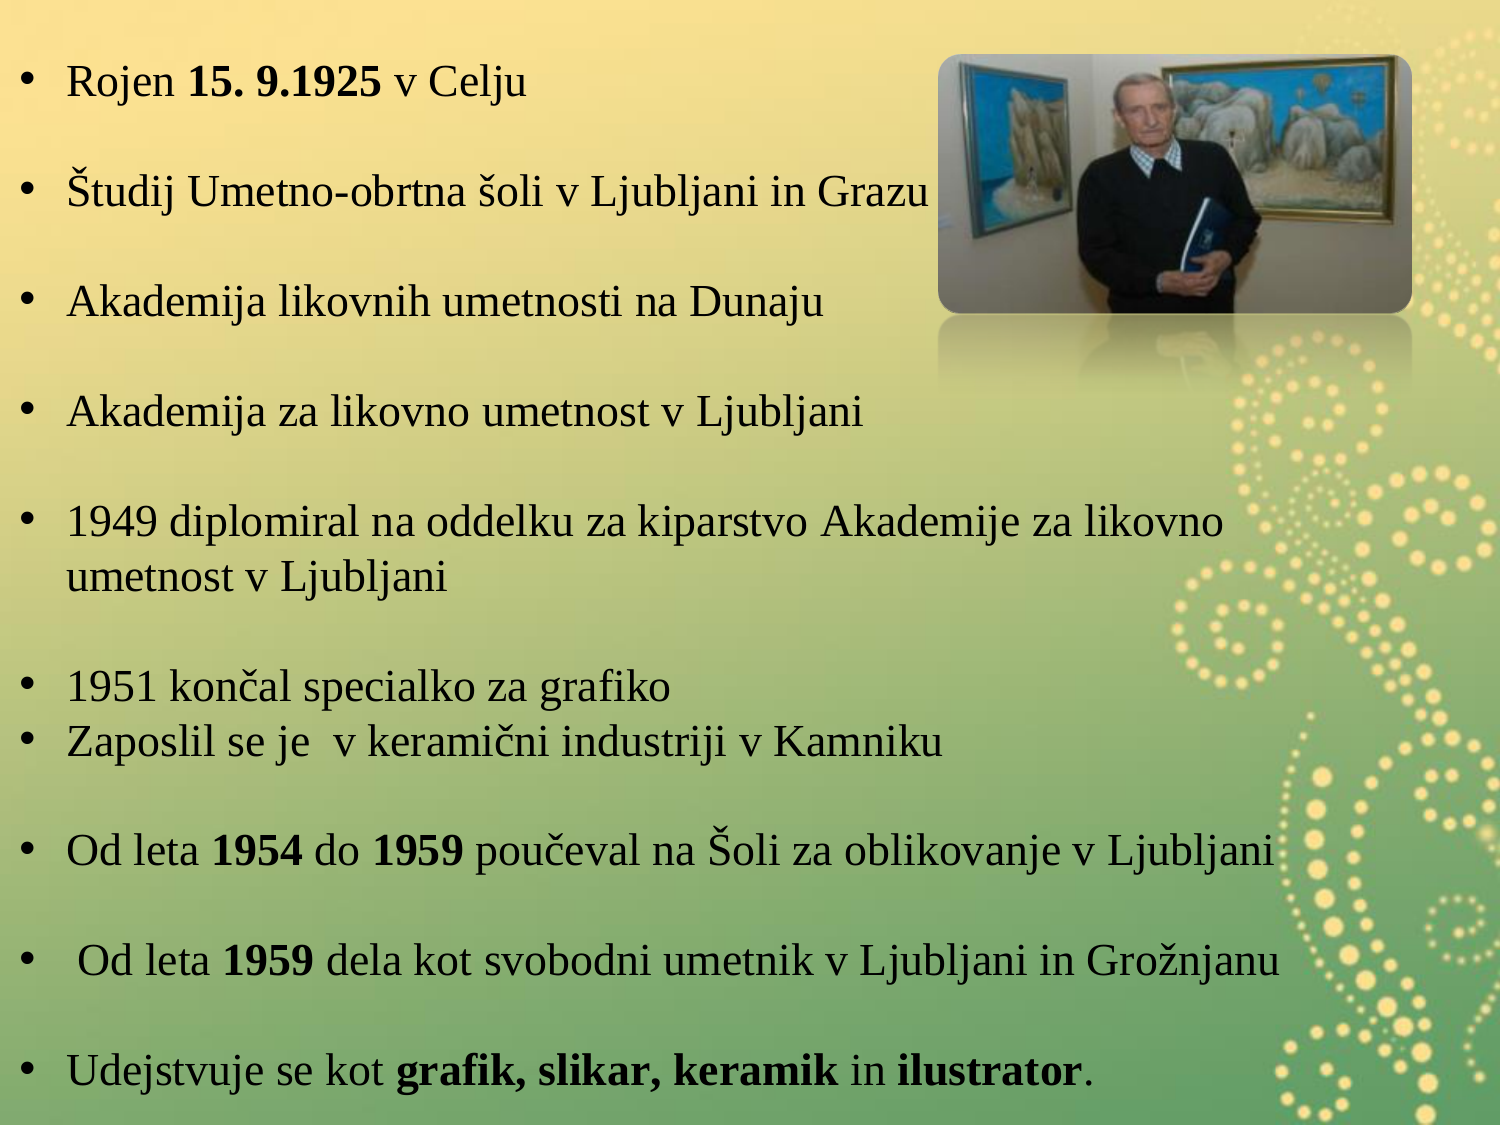

Rojen 15. 9.1925 v Celju
Študij Umetno-obrtna šoli v Ljubljani in Grazu
Akademija likovnih umetnosti na Dunaju
Akademija za likovno umetnost v Ljubljani
1949 diplomiral na oddelku za kiparstvo Akademije za likovno umetnost v Ljubljani
1951 končal specialko za grafiko
Zaposlil se je v keramični industriji v Kamniku
Od leta 1954 do 1959 poučeval na Šoli za oblikovanje v Ljubljani
 Od leta 1959 dela kot svobodni umetnik v Ljubljani in Grožnjanu
Udejstvuje se kot grafik, slikar, keramik in ilustrator.